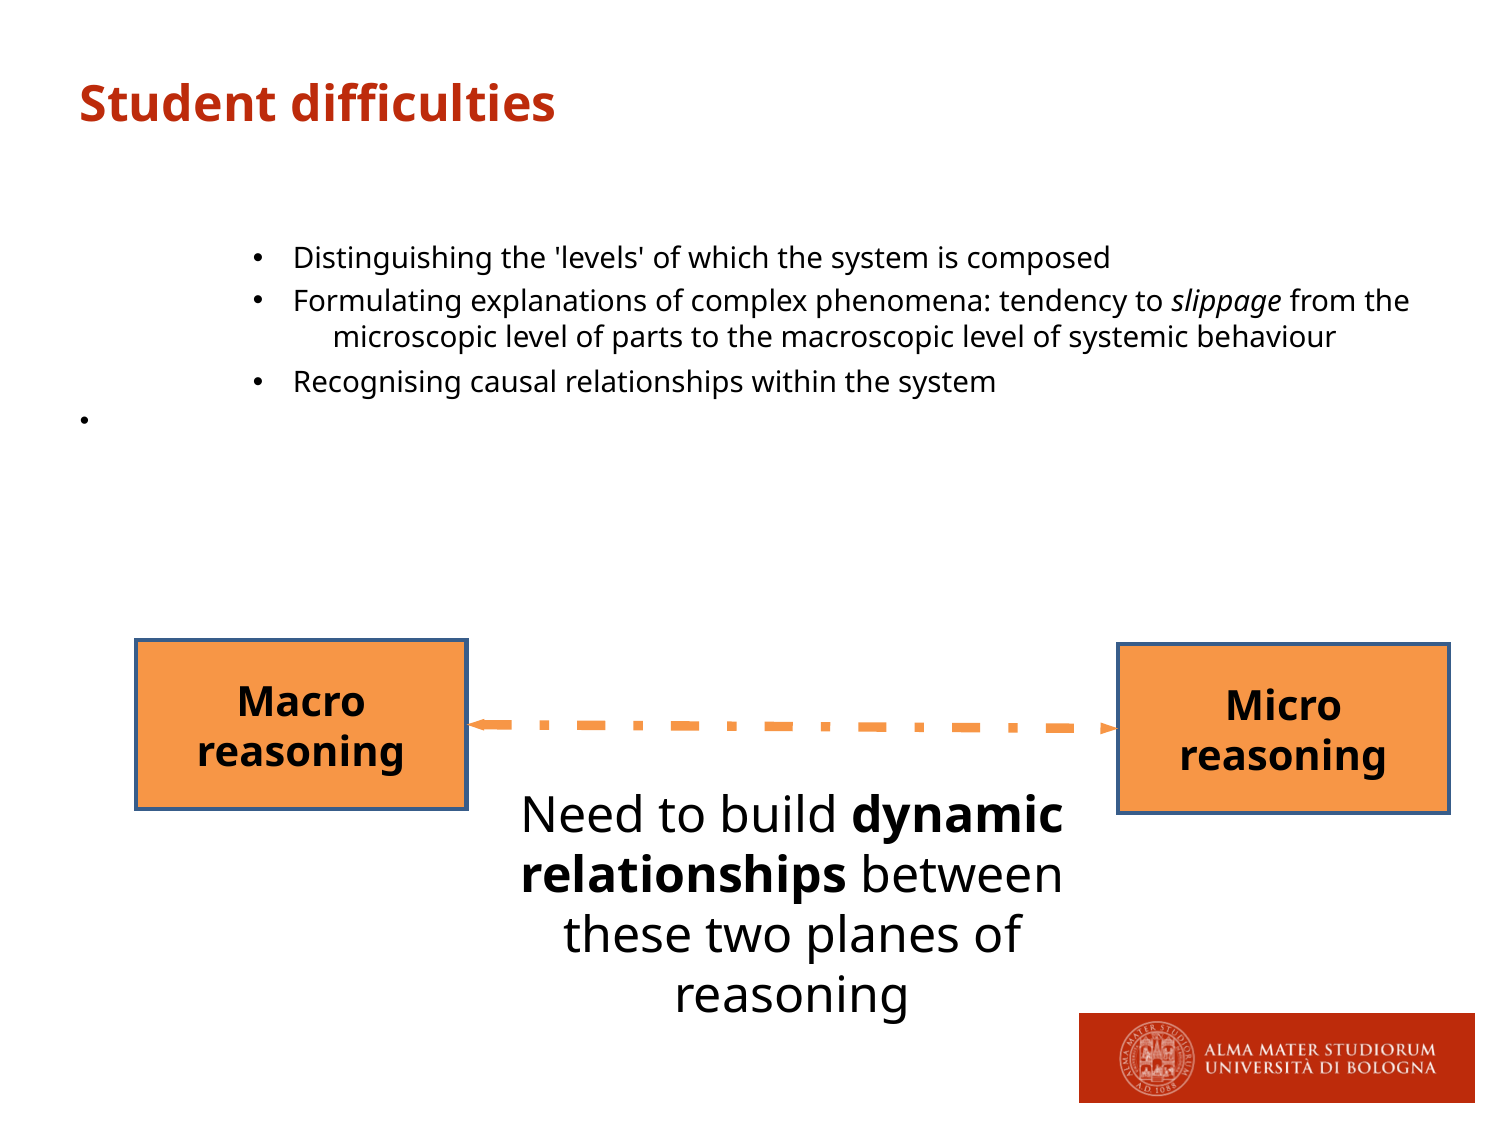

# Student difficulties
Distinguishing the 'levels' of which the system is composed
Formulating explanations of complex phenomena: tendency to slippage from the microscopic level of parts to the macroscopic level of systemic behaviour
Recognising causal relationships within the system
Macro reasoning
Micro reasoning
Need to build dynamic relationships between these two planes of reasoning